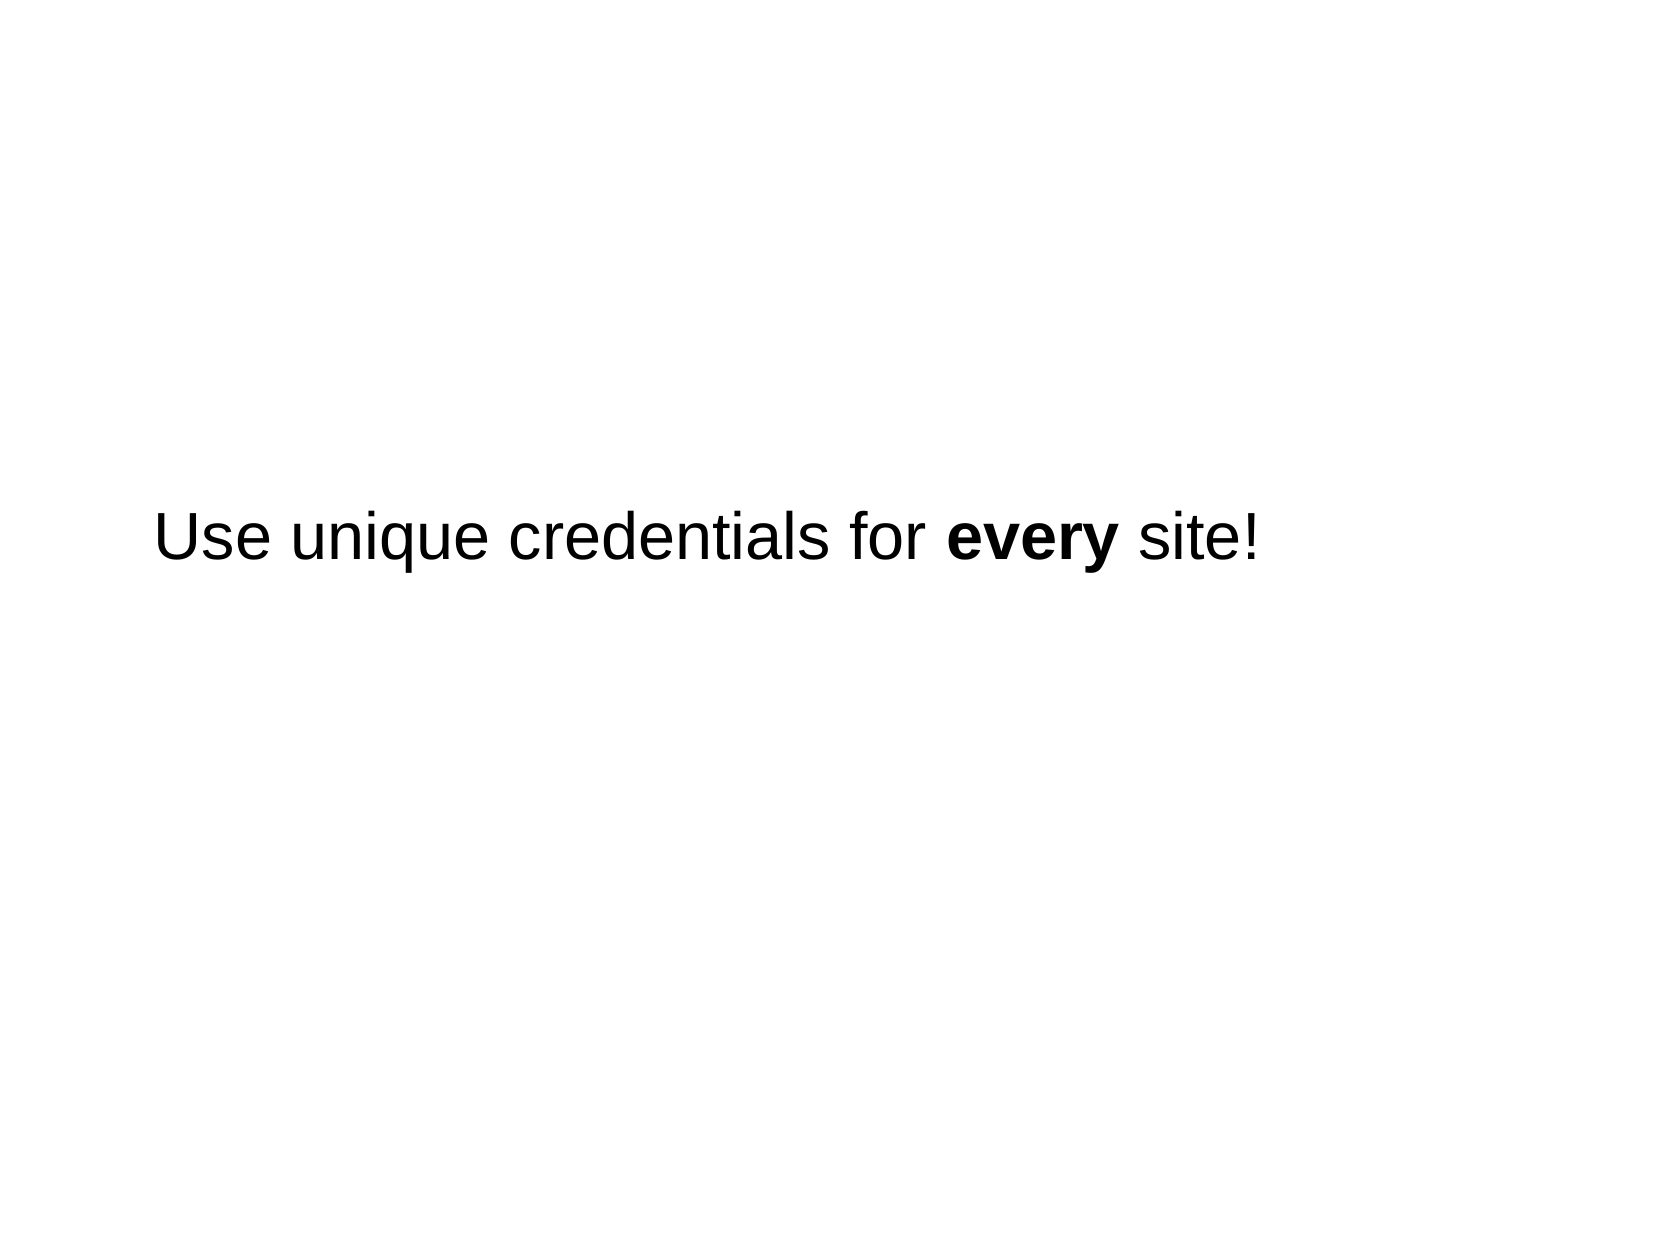

#
Use unique credentials for every site!